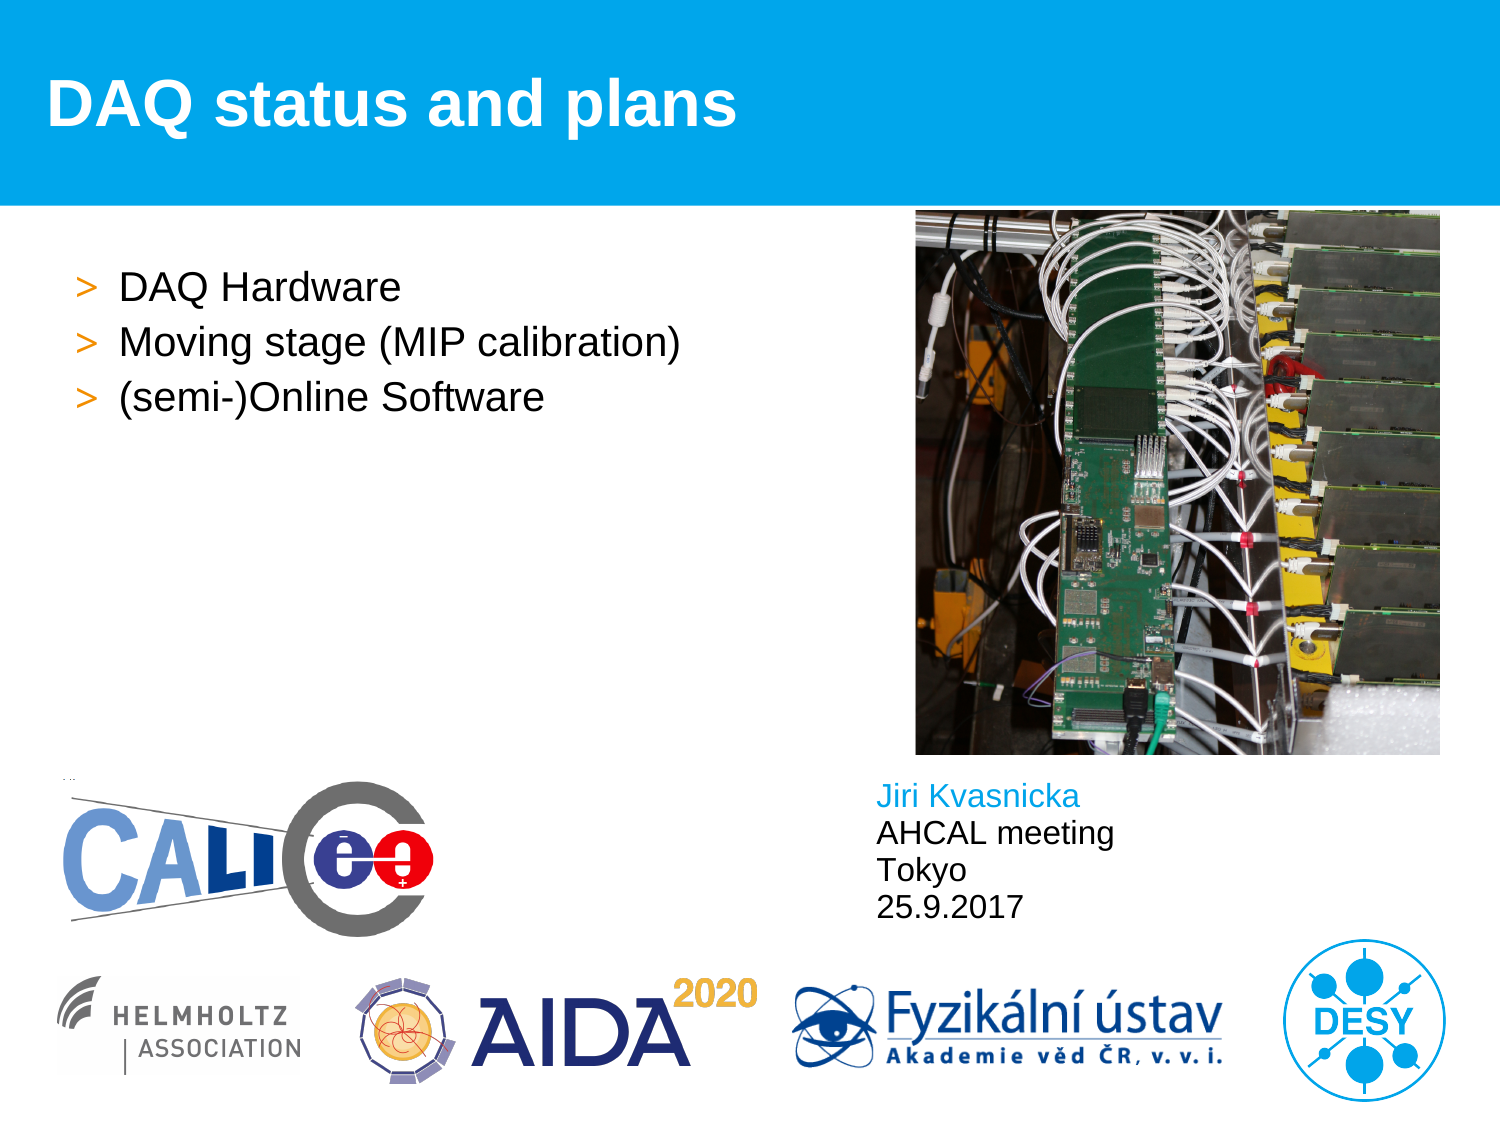

# DAQ status and plans
DAQ Hardware
Moving stage (MIP calibration)
(semi-)Online Software
Jiri Kvasnicka
AHCAL meeting
Tokyo
25.9.2017